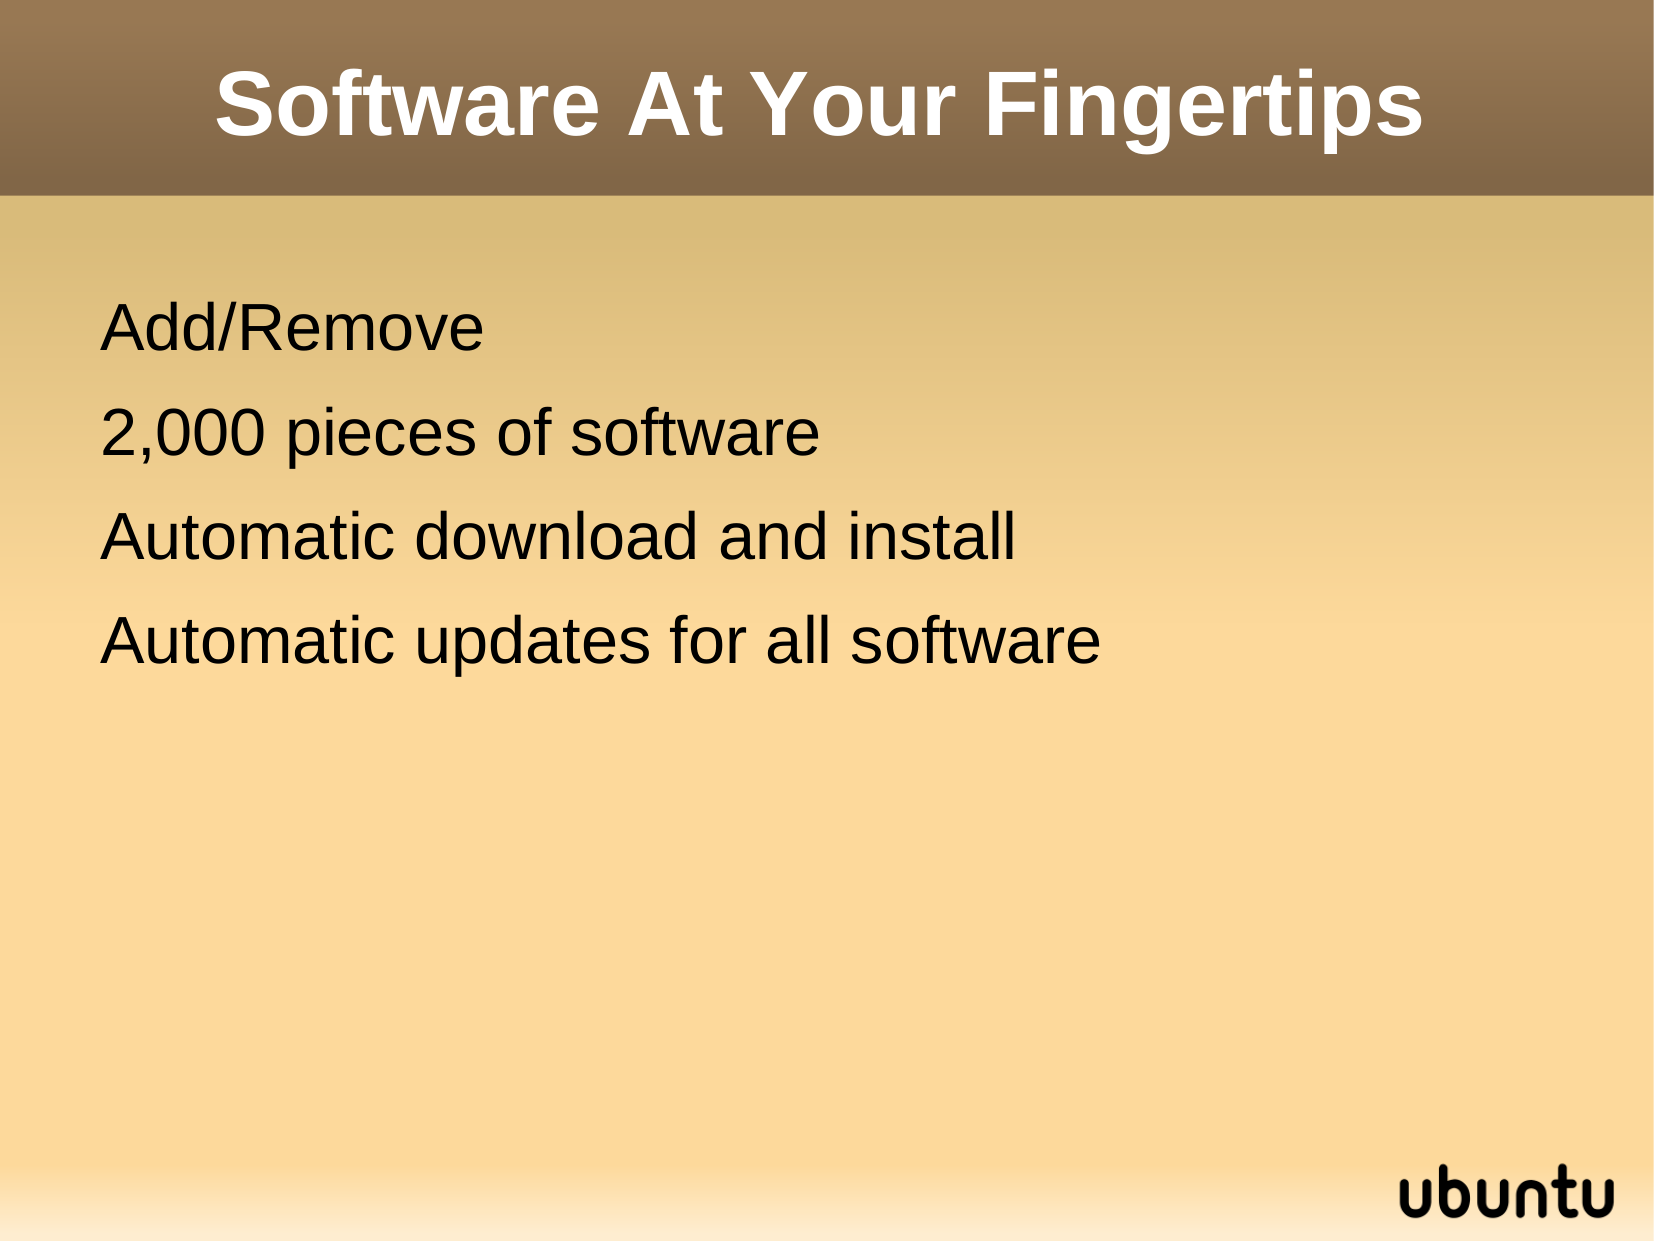

# Software At Your Fingertips
Add/Remove
2,000 pieces of software
Automatic download and install
Automatic updates for all software